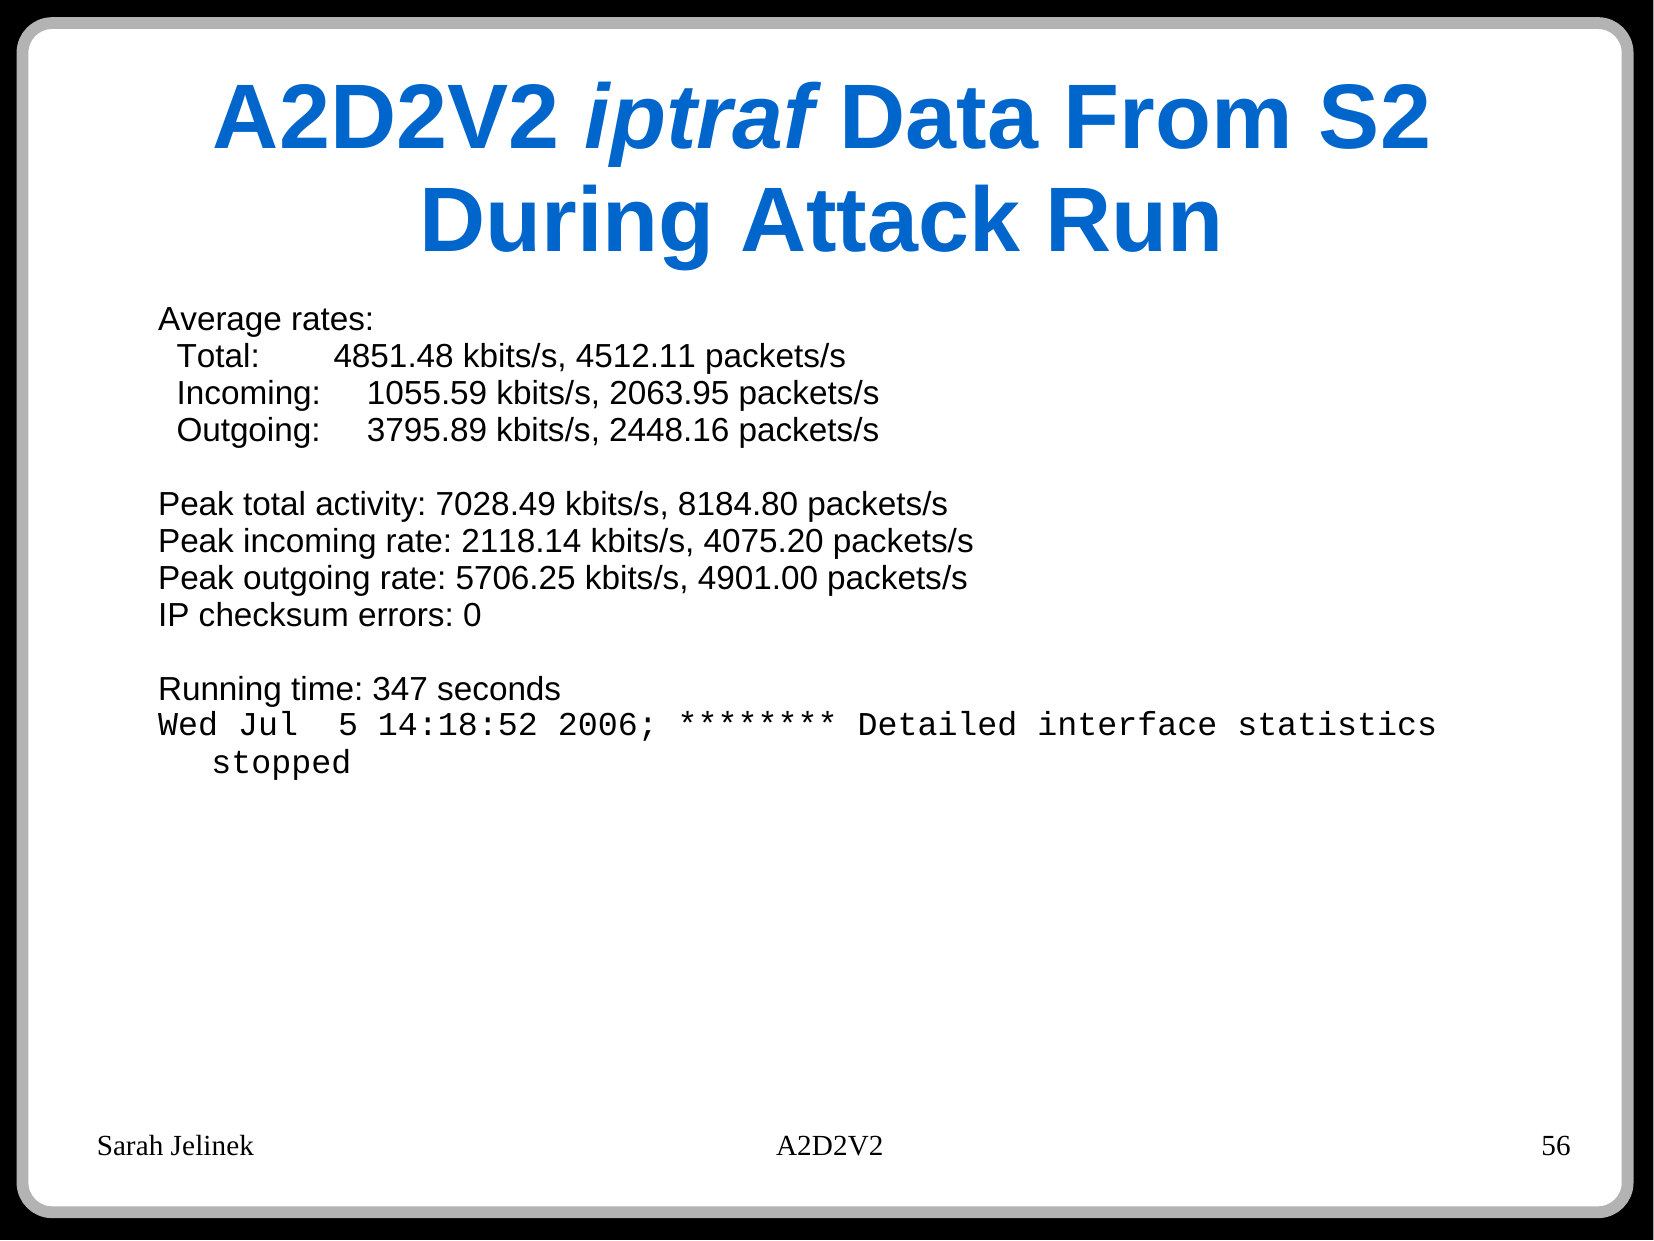

# A2D2V2 iptraf Data From S2 During Attack Run
Average rates:
 Total: 4851.48 kbits/s, 4512.11 packets/s
 Incoming: 1055.59 kbits/s, 2063.95 packets/s
 Outgoing: 3795.89 kbits/s, 2448.16 packets/s
Peak total activity: 7028.49 kbits/s, 8184.80 packets/s
Peak incoming rate: 2118.14 kbits/s, 4075.20 packets/s
Peak outgoing rate: 5706.25 kbits/s, 4901.00 packets/s
IP checksum errors: 0
Running time: 347 seconds
Wed Jul 5 14:18:52 2006; ******** Detailed interface statistics stopped
Sarah Jelinek A2D2V2
56